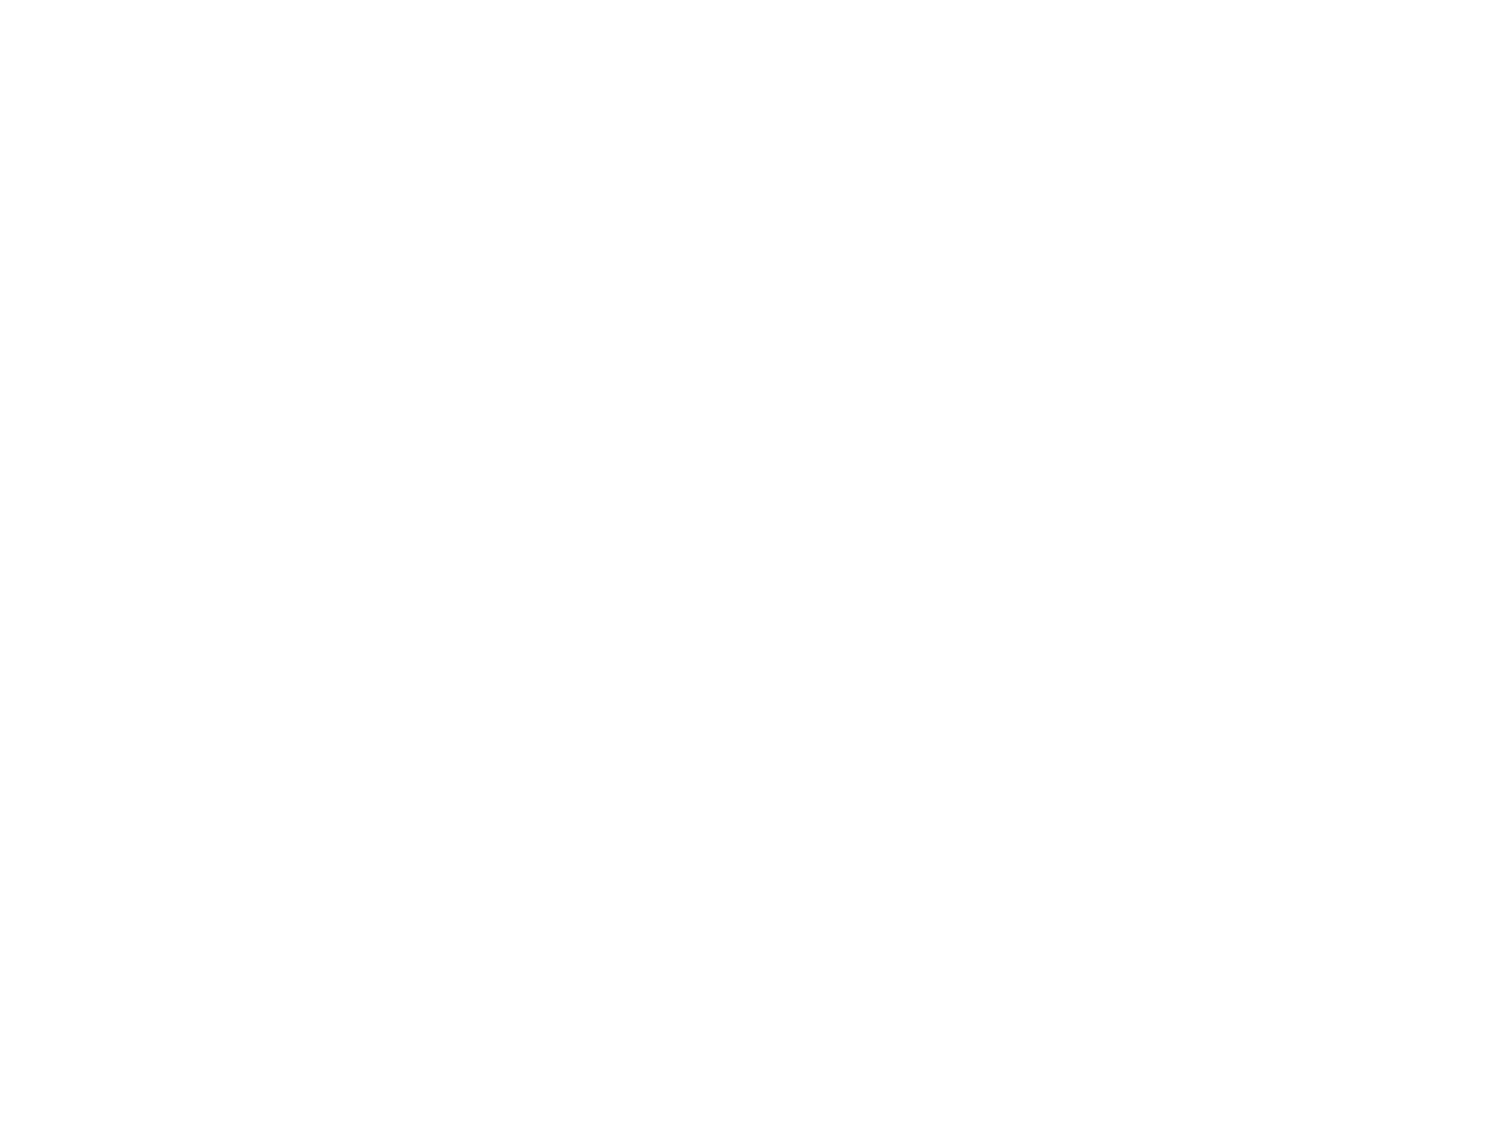

# With grateful thanks to Professor David Jacques, the University of Buckingham and the team of archaeologists for all the inspirational work that they are doing at Blick Mead.